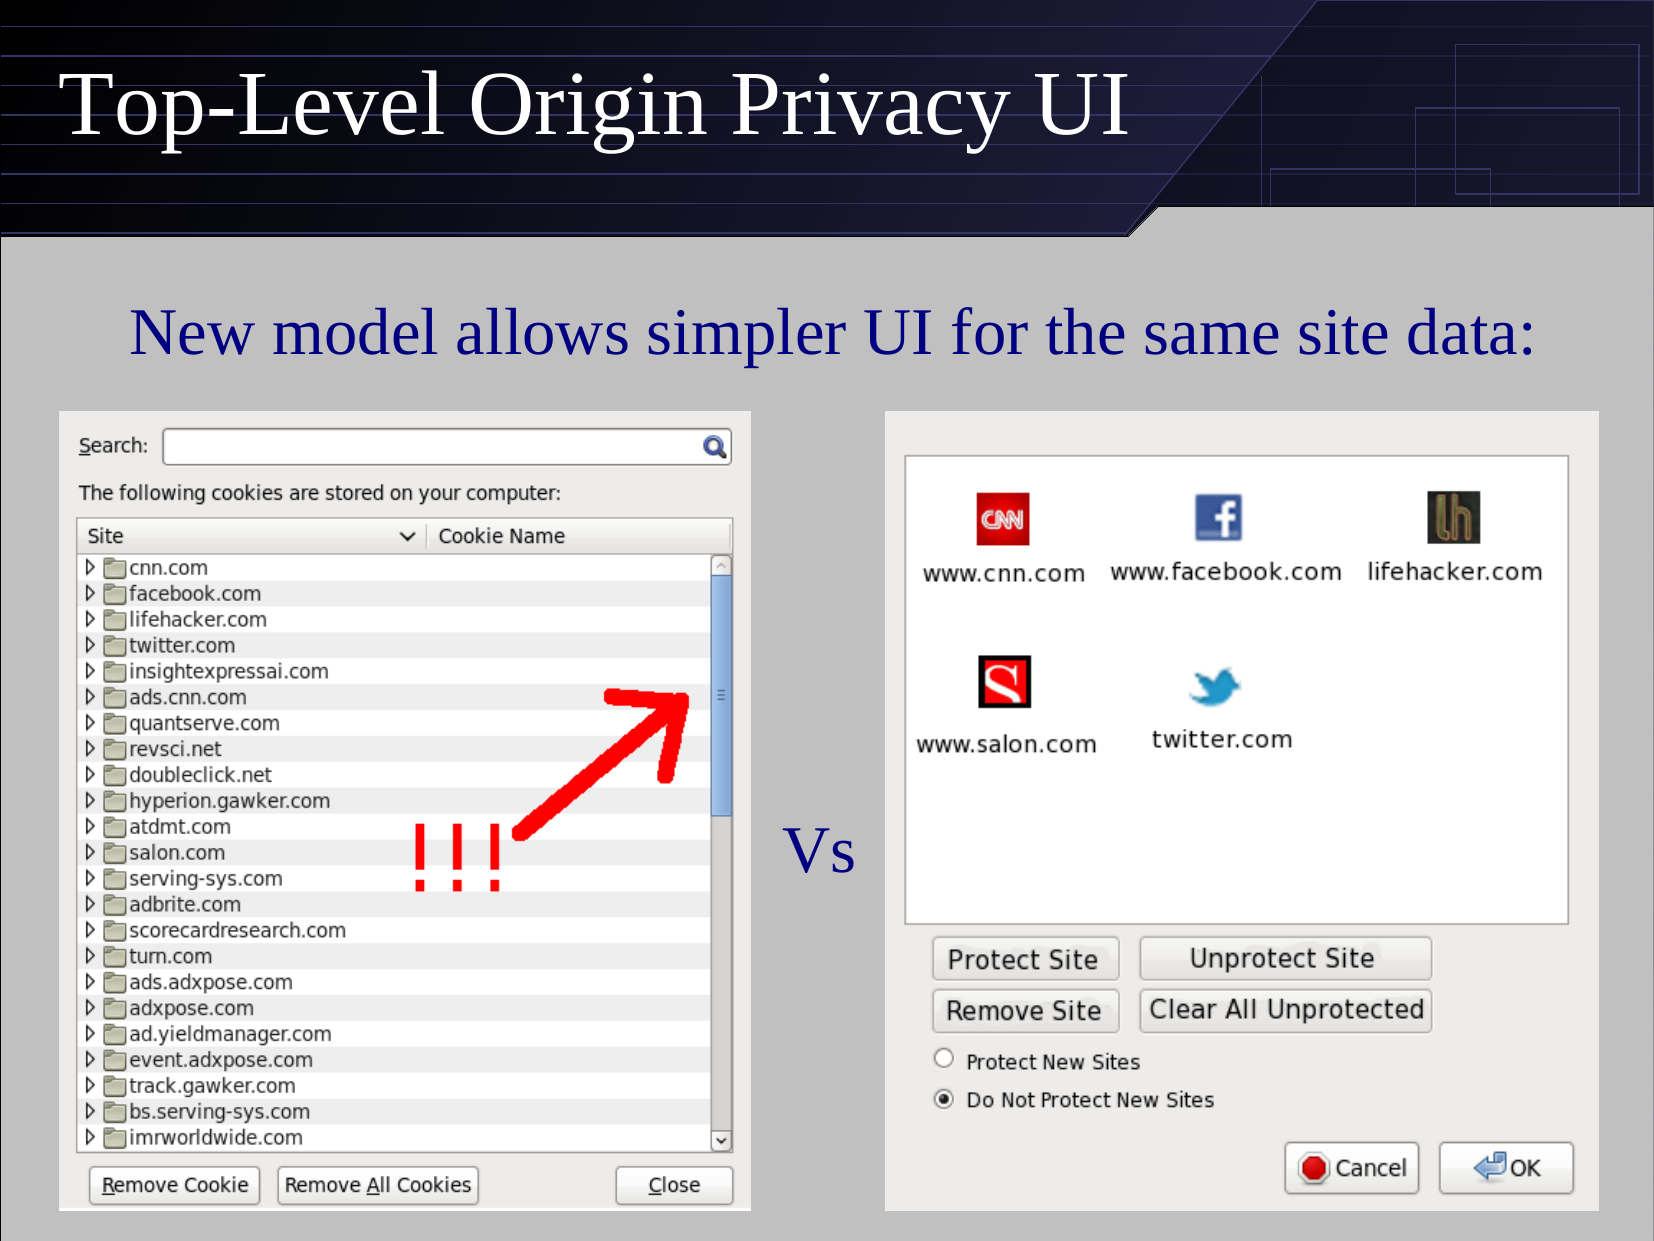

# Top-Level Origin Privacy UI
New model allows simpler UI for the same site data:
 Vs